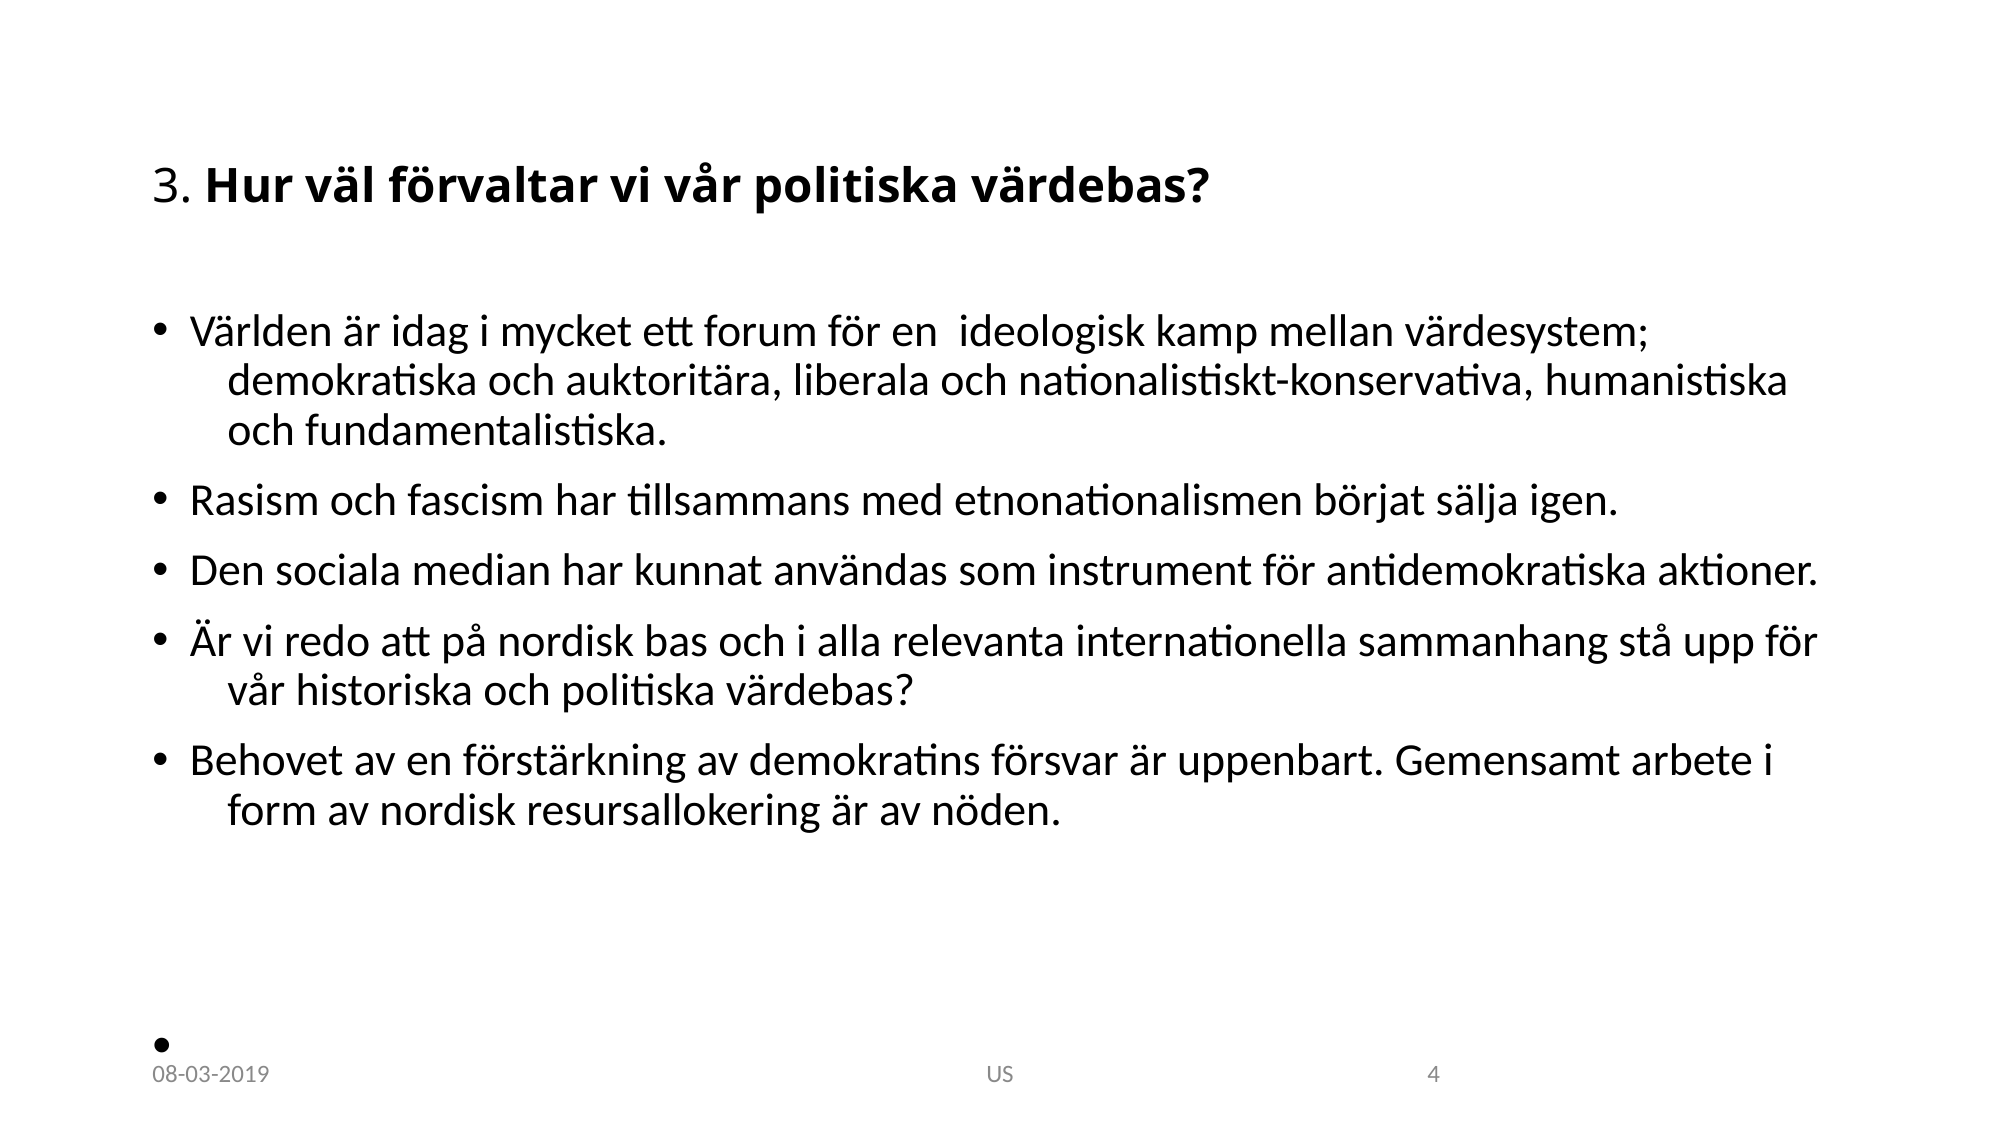

# 3. Hur väl förvaltar vi vår politiska värdebas?
Världen är idag i mycket ett forum för en ideologisk kamp mellan värdesystem; demokratiska och auktoritära, liberala och nationalistiskt-konservativa, humanistiska och fundamentalistiska.
Rasism och fascism har tillsammans med etnonationalismen börjat sälja igen.
Den sociala median har kunnat användas som instrument för antidemokratiska aktioner.
Är vi redo att på nordisk bas och i alla relevanta internationella sammanhang stå upp för vår historiska och politiska värdebas?
Behovet av en förstärkning av demokratins försvar är uppenbart. Gemensamt arbete i form av nordisk resursallokering är av nöden.
08-03-2019
US